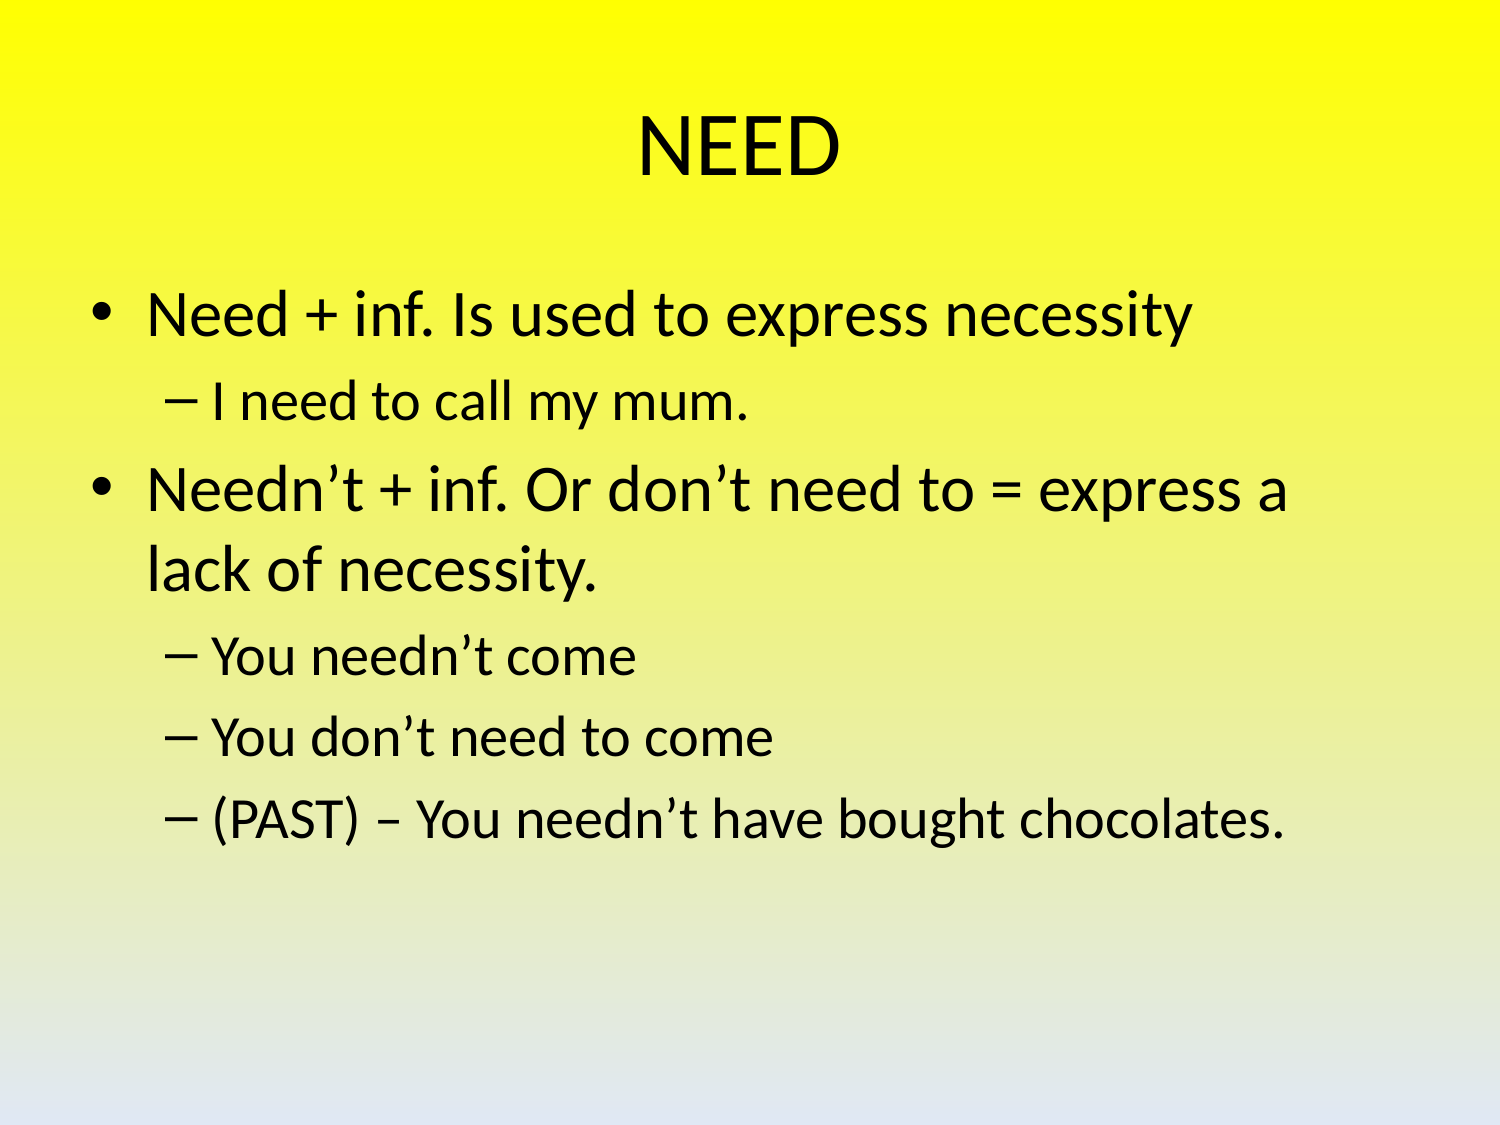

# NEED
Need + inf. Is used to express necessity
I need to call my mum.
Needn’t + inf. Or don’t need to = express a lack of necessity.
You needn’t come
You don’t need to come
(PAST) – You needn’t have bought chocolates.